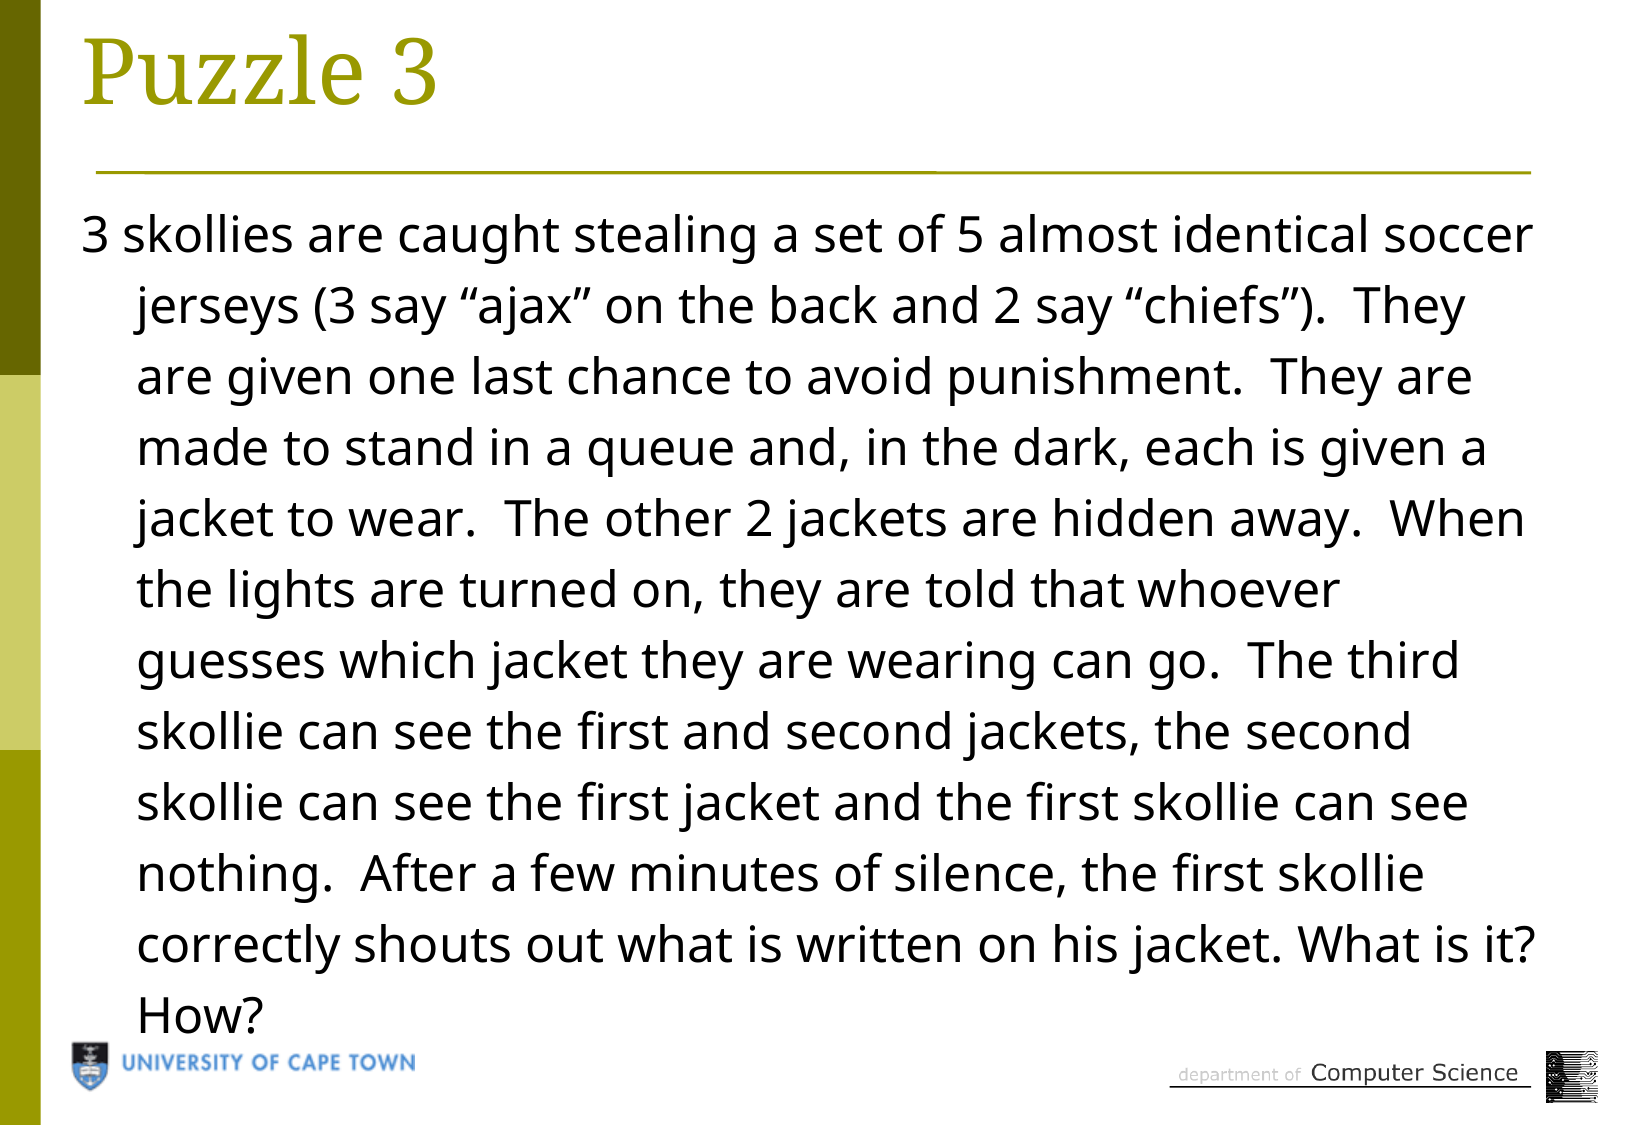

# Puzzle 3
3 skollies are caught stealing a set of 5 almost identical soccer jerseys (3 say “ajax” on the back and 2 say “chiefs”). They are given one last chance to avoid punishment. They are made to stand in a queue and, in the dark, each is given a jacket to wear. The other 2 jackets are hidden away. When the lights are turned on, they are told that whoever guesses which jacket they are wearing can go. The third skollie can see the first and second jackets, the second skollie can see the first jacket and the first skollie can see nothing. After a few minutes of silence, the first skollie correctly shouts out what is written on his jacket. What is it? How?